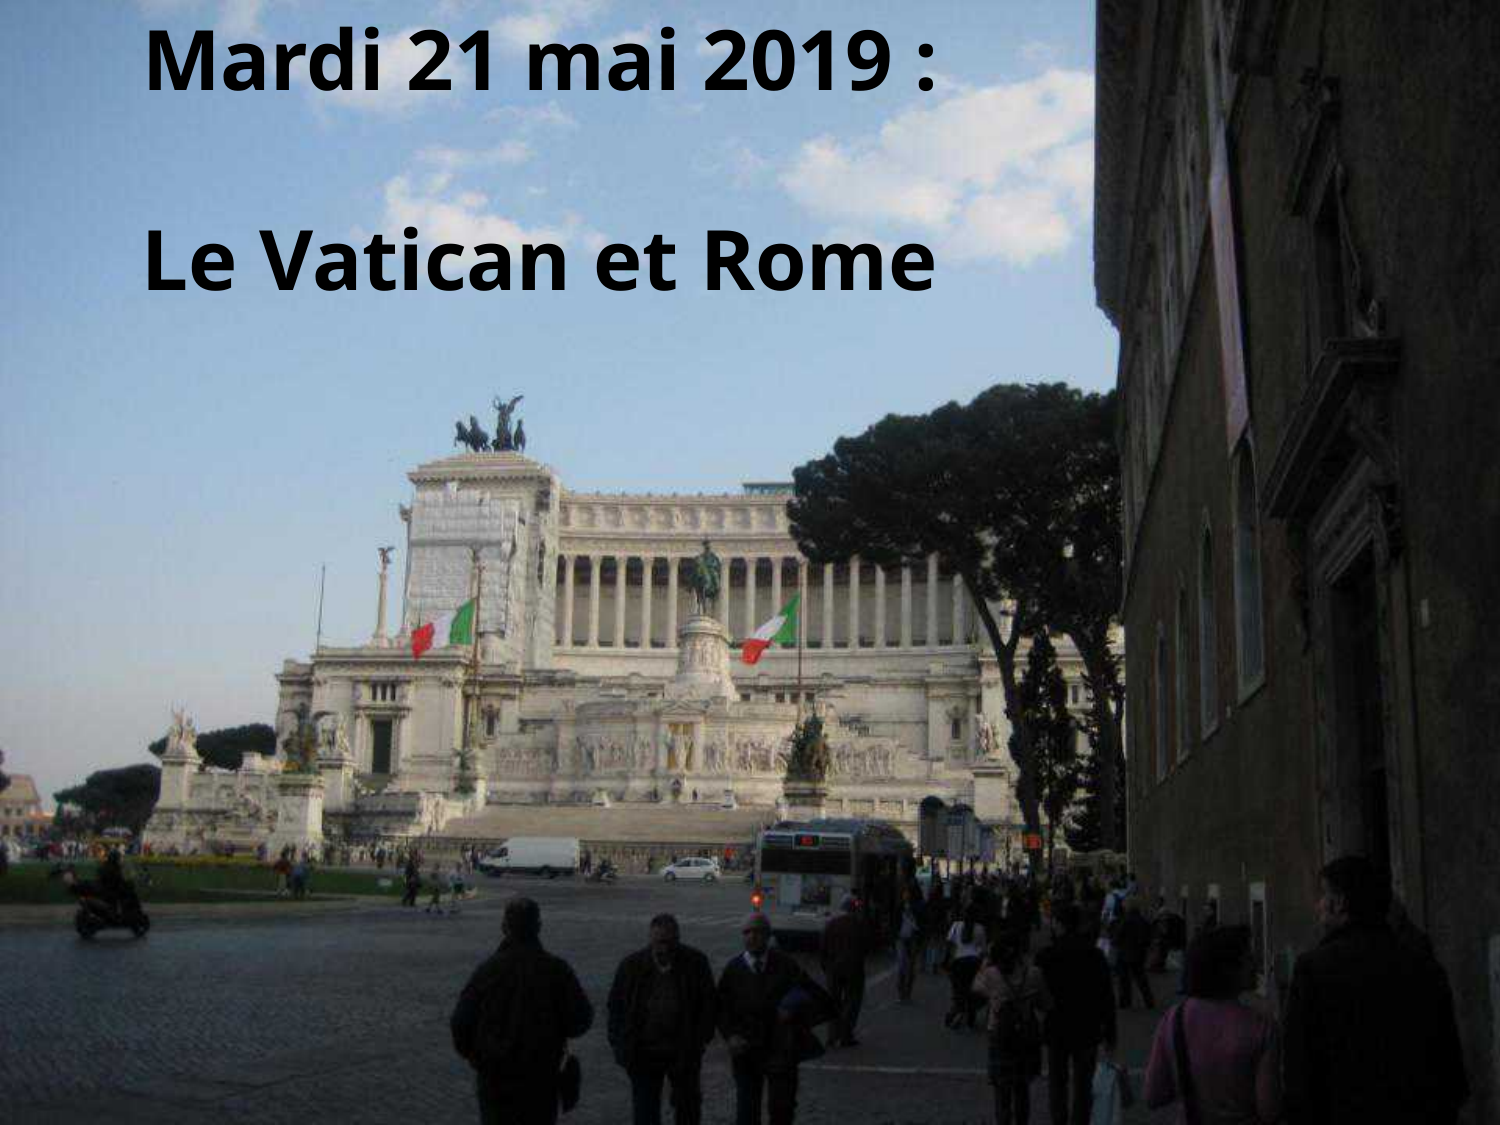

Mardi 21 mai 2019 :
Le Vatican et Rome